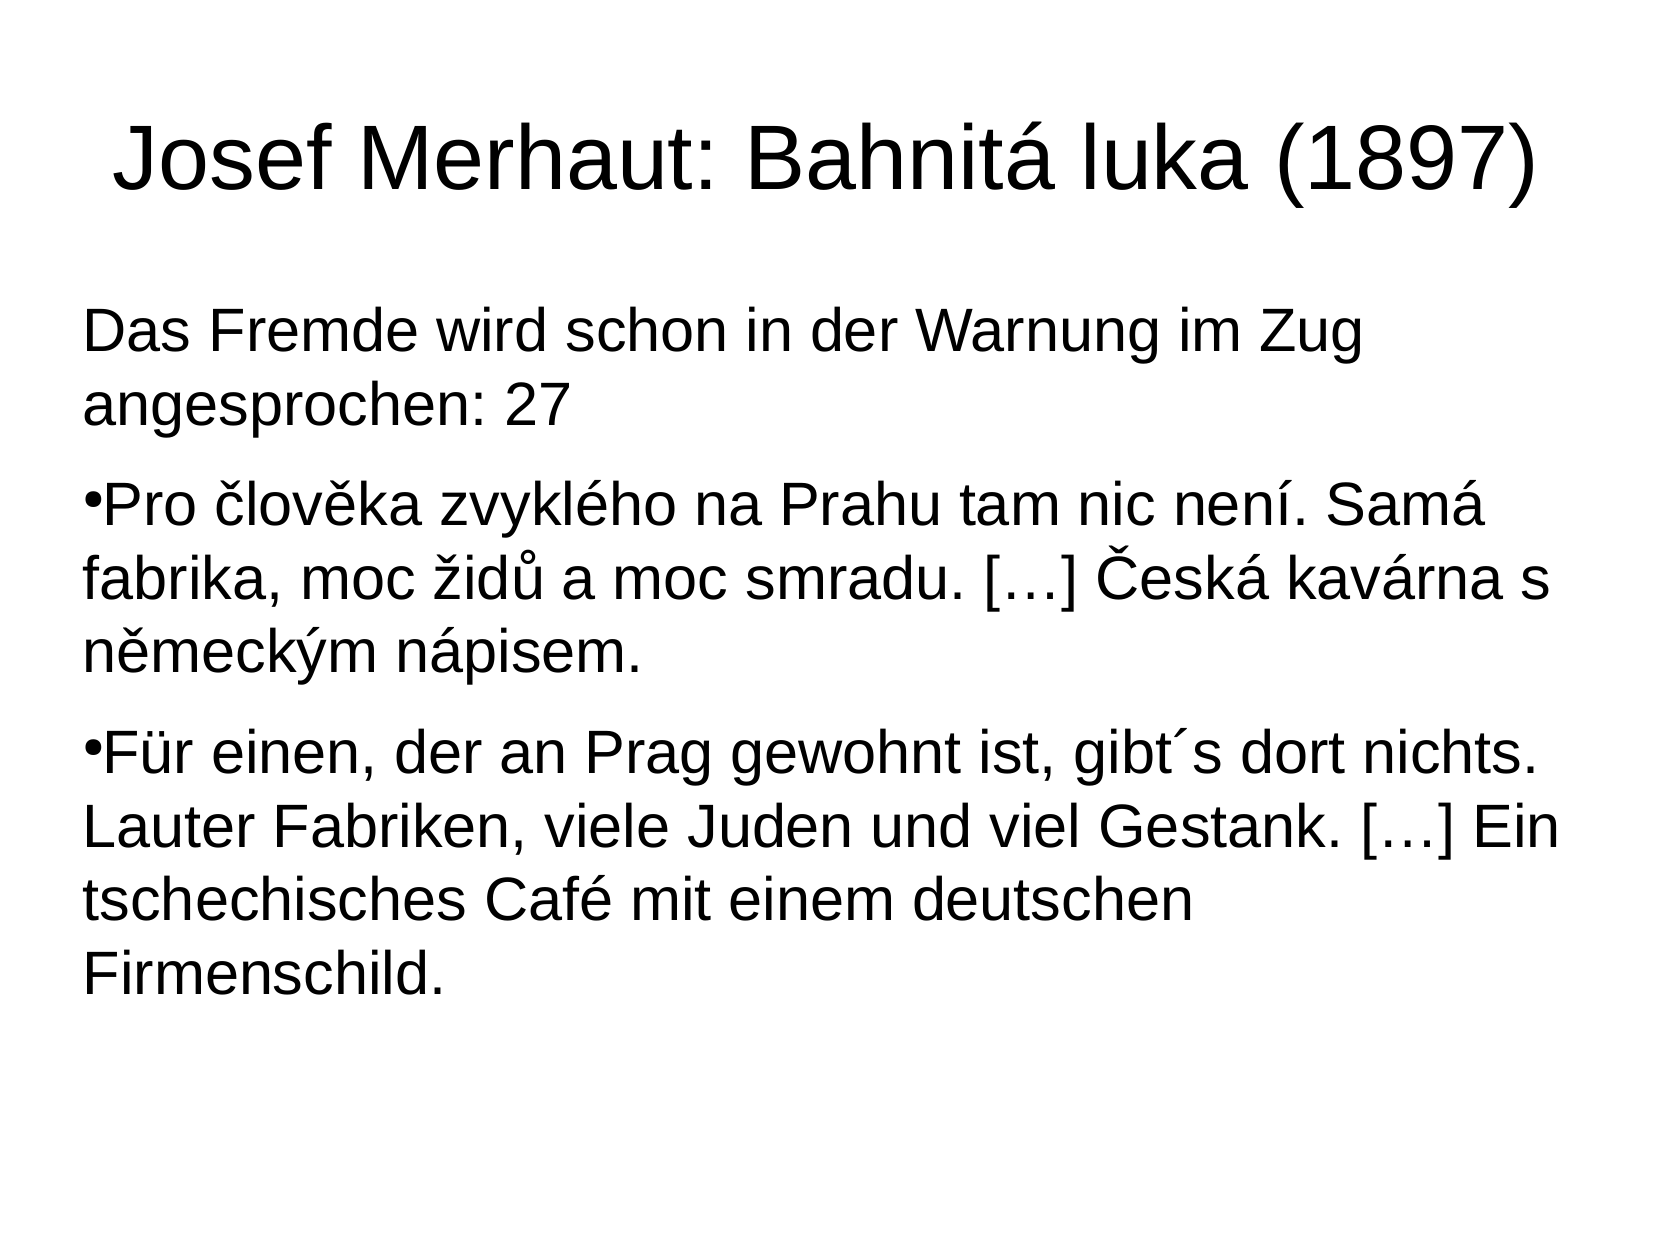

# Josef Merhaut: Bahnitá luka (1897)
Das Fremde wird schon in der Warnung im Zug angesprochen: 27
Pro člověka zvyklého na Prahu tam nic není. Samá fabrika, moc židů a moc smradu. […] Česká kavárna s německým nápisem.
Für einen, der an Prag gewohnt ist, gibt´s dort nichts. Lauter Fabriken, viele Juden und viel Gestank. […] Ein tschechisches Café mit einem deutschen Firmenschild.